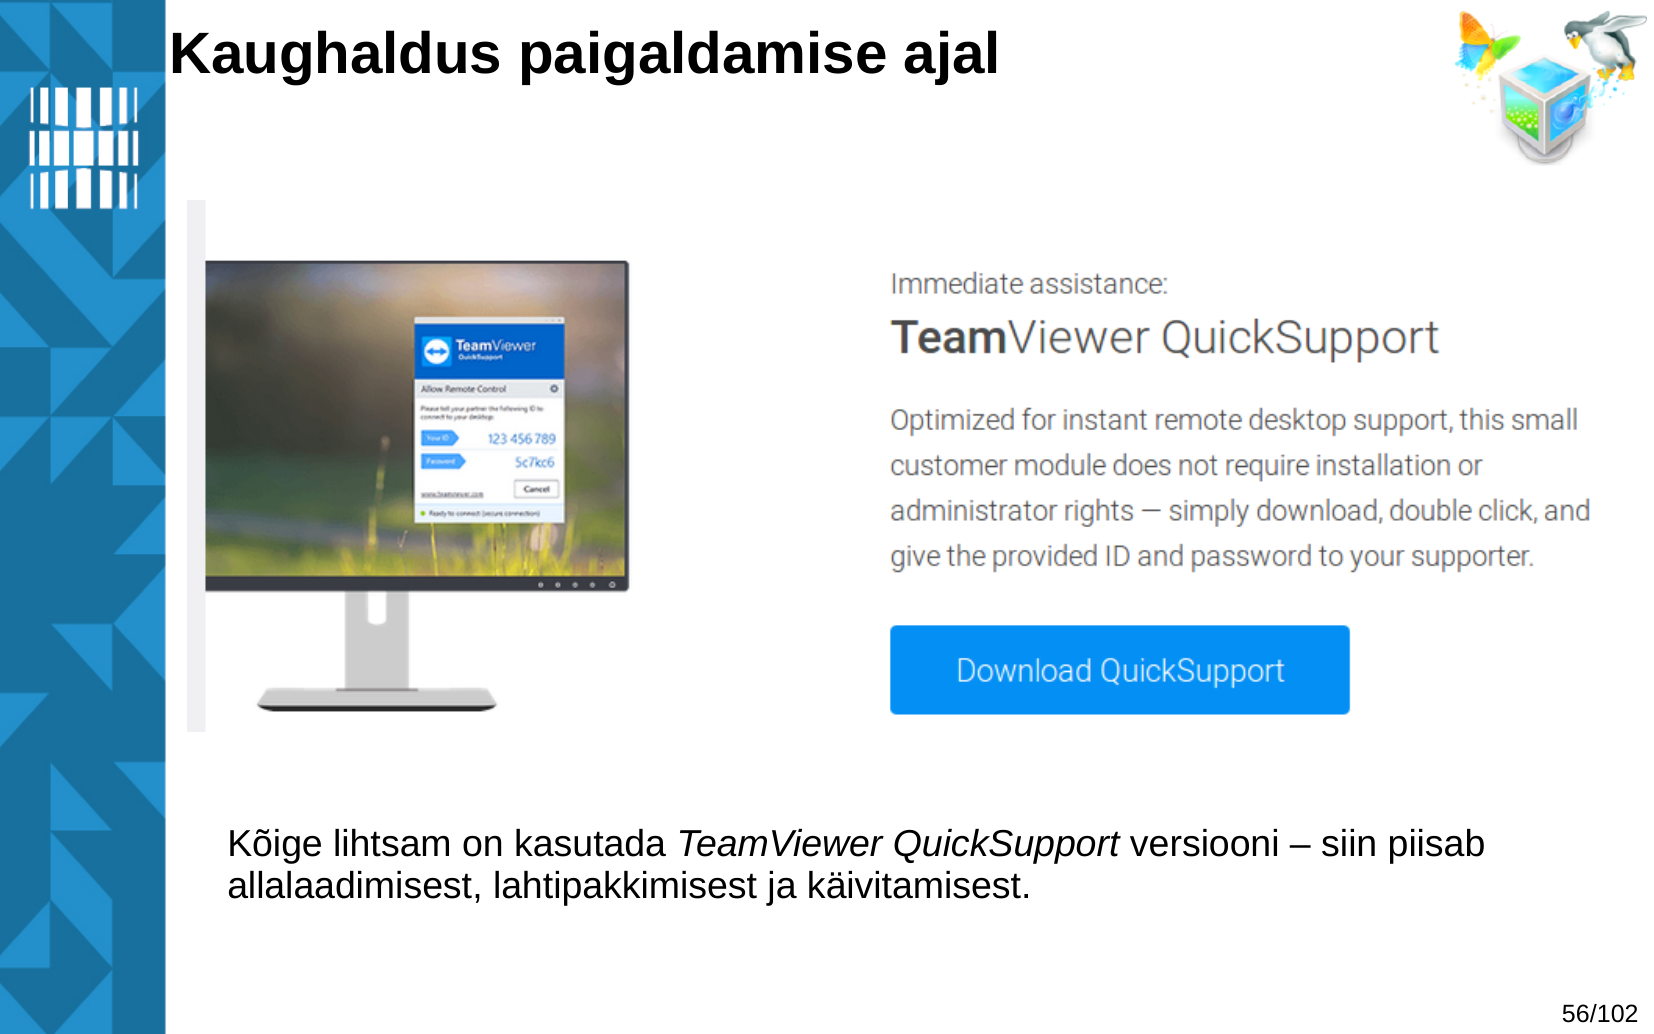

# Kaughaldus paigaldamise ajal
Kõige lihtsam on kasutada TeamViewer QuickSupport versiooni – siin piisab allalaadimisest, lahtipakkimisest ja käivitamisest.